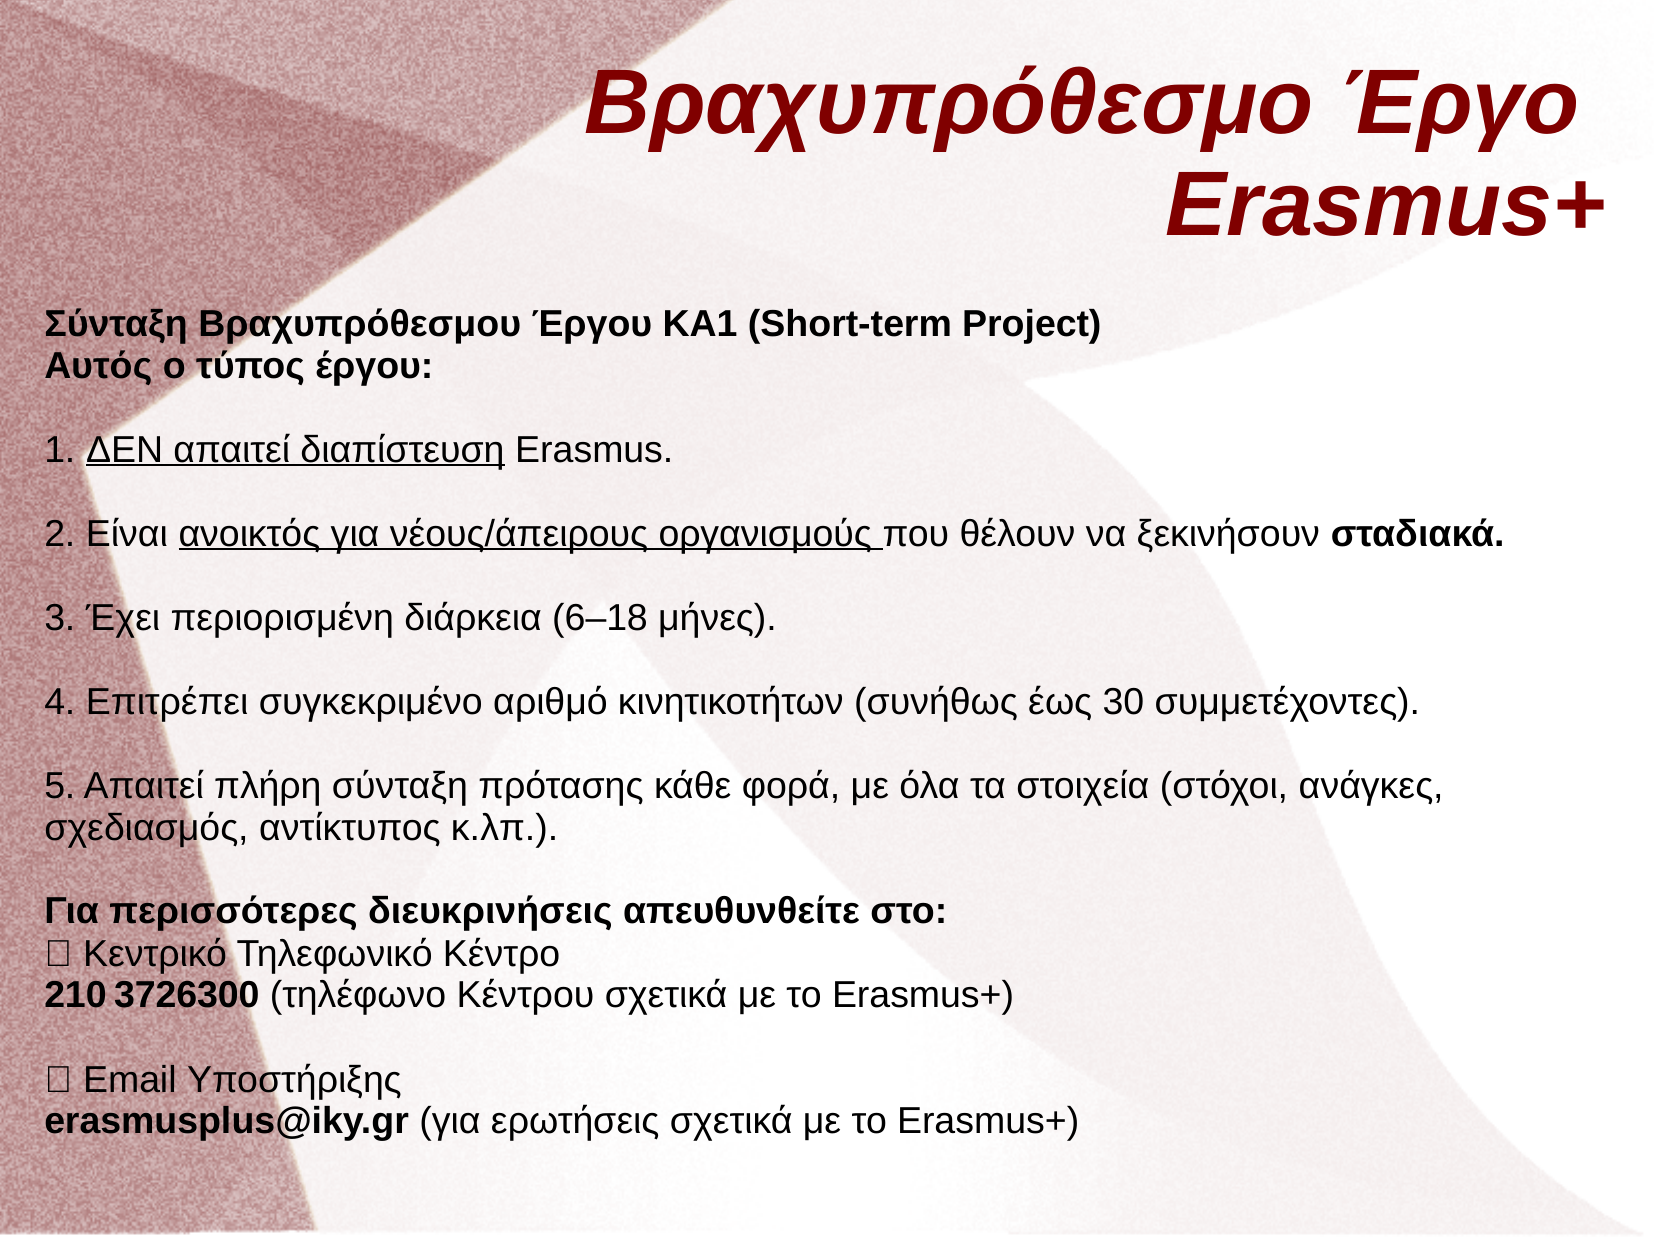

# Βραχυπρόθεσμο Έργο Erasmus+
Σύνταξη Βραχυπρόθεσμου Έργου KA1 (Short-term Project)
Αυτός ο τύπος έργου:
1. ΔΕΝ απαιτεί διαπίστευση Erasmus.
2. Είναι ανοικτός για νέους/άπειρους οργανισμούς που θέλουν να ξεκινήσουν σταδιακά.
3. Έχει περιορισμένη διάρκεια (6–18 μήνες).
4. Επιτρέπει συγκεκριμένο αριθμό κινητικοτήτων (συνήθως έως 30 συμμετέχοντες).
5. Απαιτεί πλήρη σύνταξη πρότασης κάθε φορά, με όλα τα στοιχεία (στόχοι, ανάγκες, σχεδιασμός, αντίκτυπος κ.λπ.).
Για περισσότερες διευκρινήσεις απευθυνθείτε στο:
📞 Κεντρικό Τηλεφωνικό Κέντρο
210 3726300 (τηλέφωνο Κέντρου σχετικά με το Erasmus+)
📧 Email Υποστήριξης
erasmusplus@iky.gr (για ερωτήσεις σχετικά με το Erasmus+)